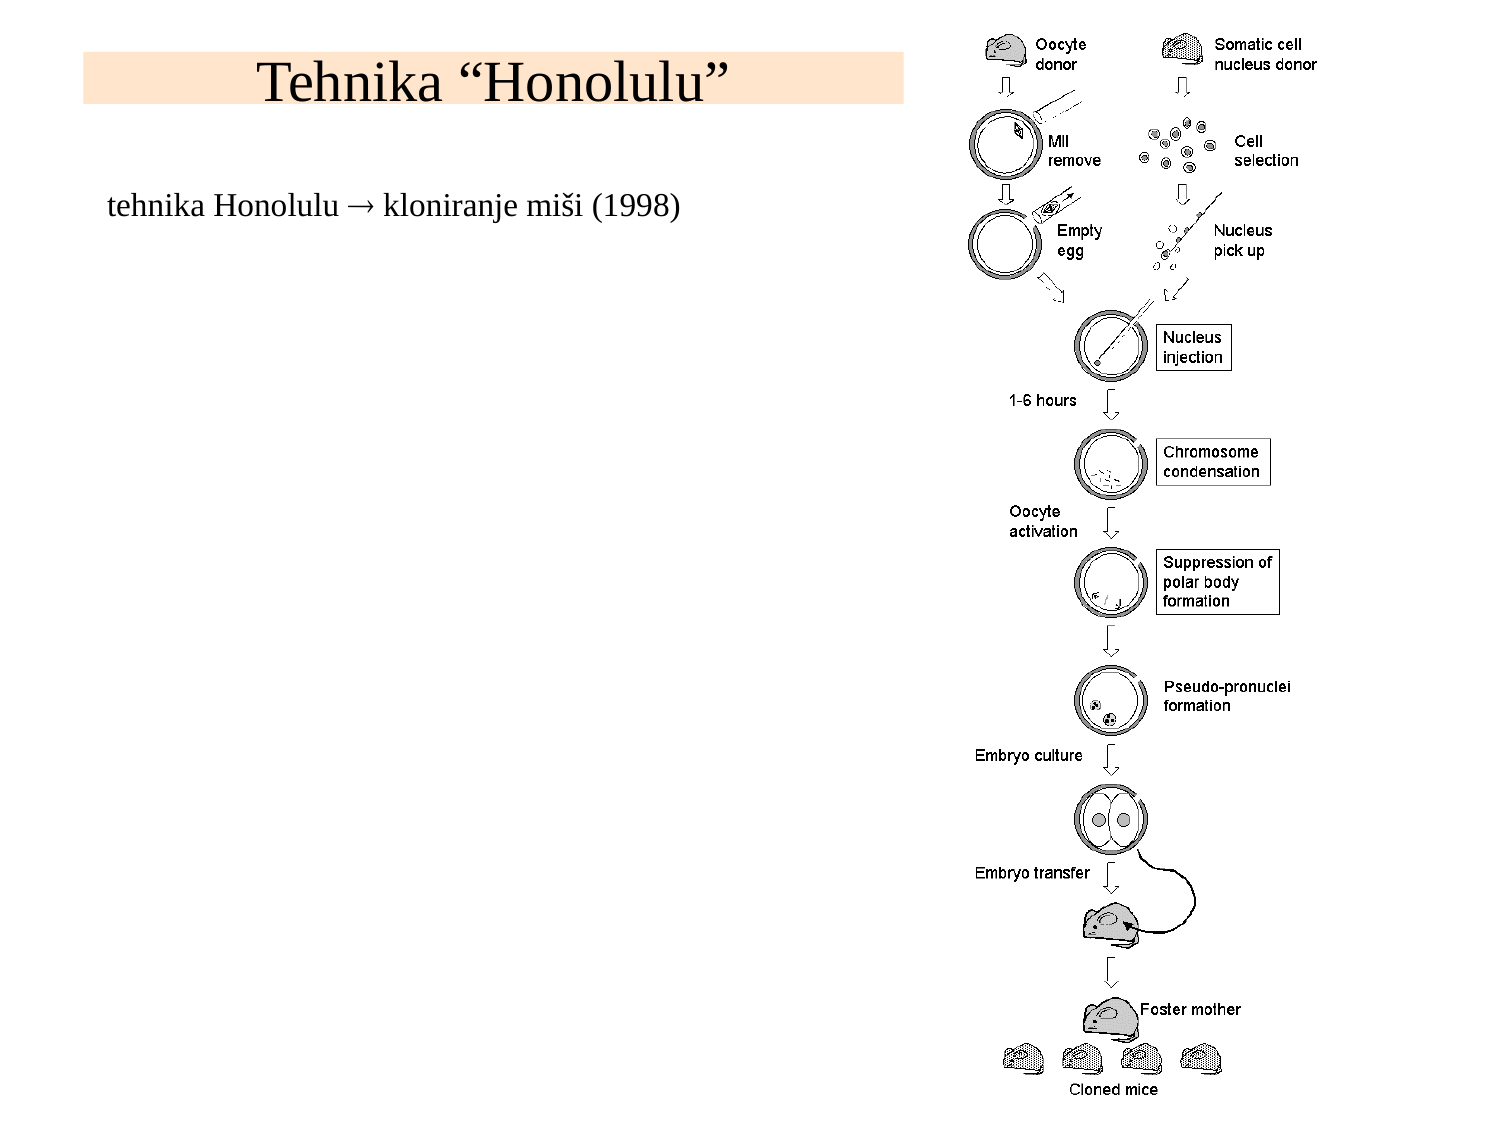

Tehnika “Honolulu”
tehnika Honolulu  kloniranje miši (1998)